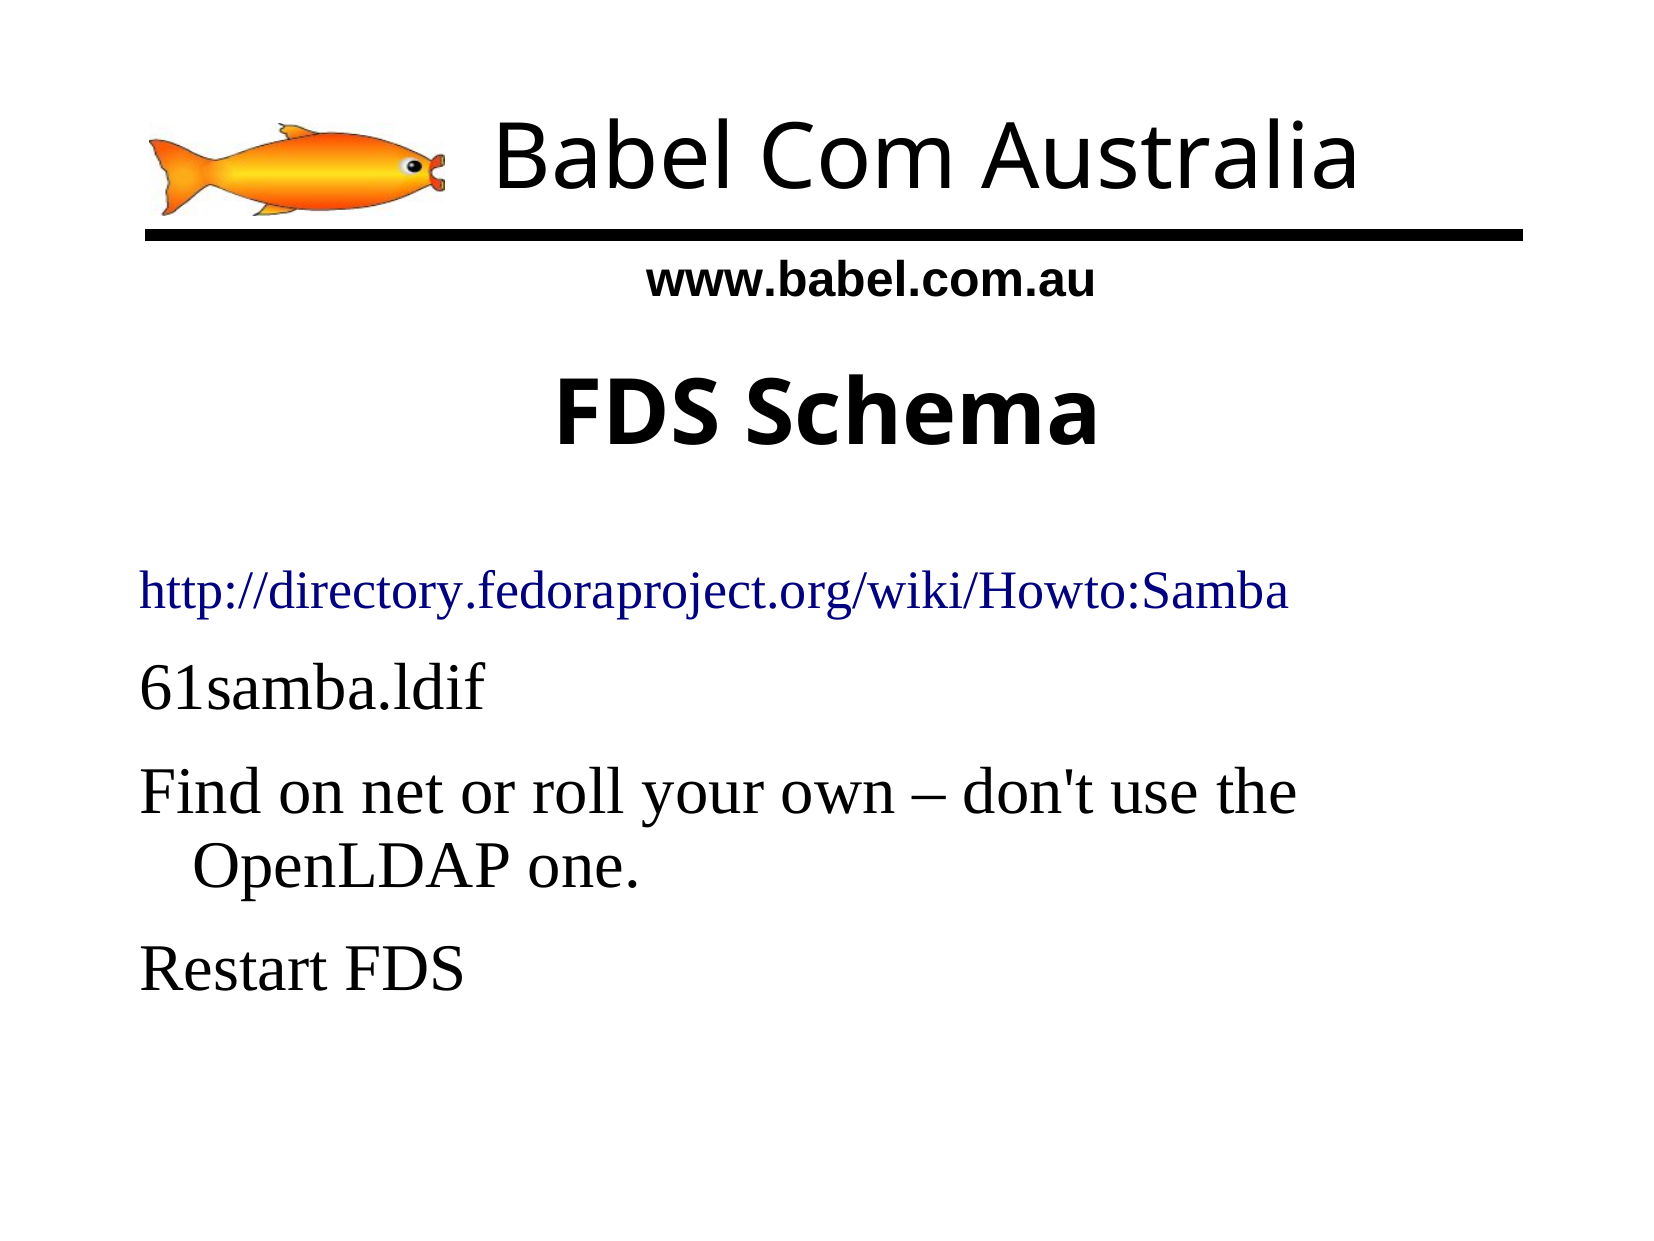

# FDS Schema
http://directory.fedoraproject.org/wiki/Howto:Samba
61samba.ldif
Find on net or roll your own – don't use the OpenLDAP one.
Restart FDS